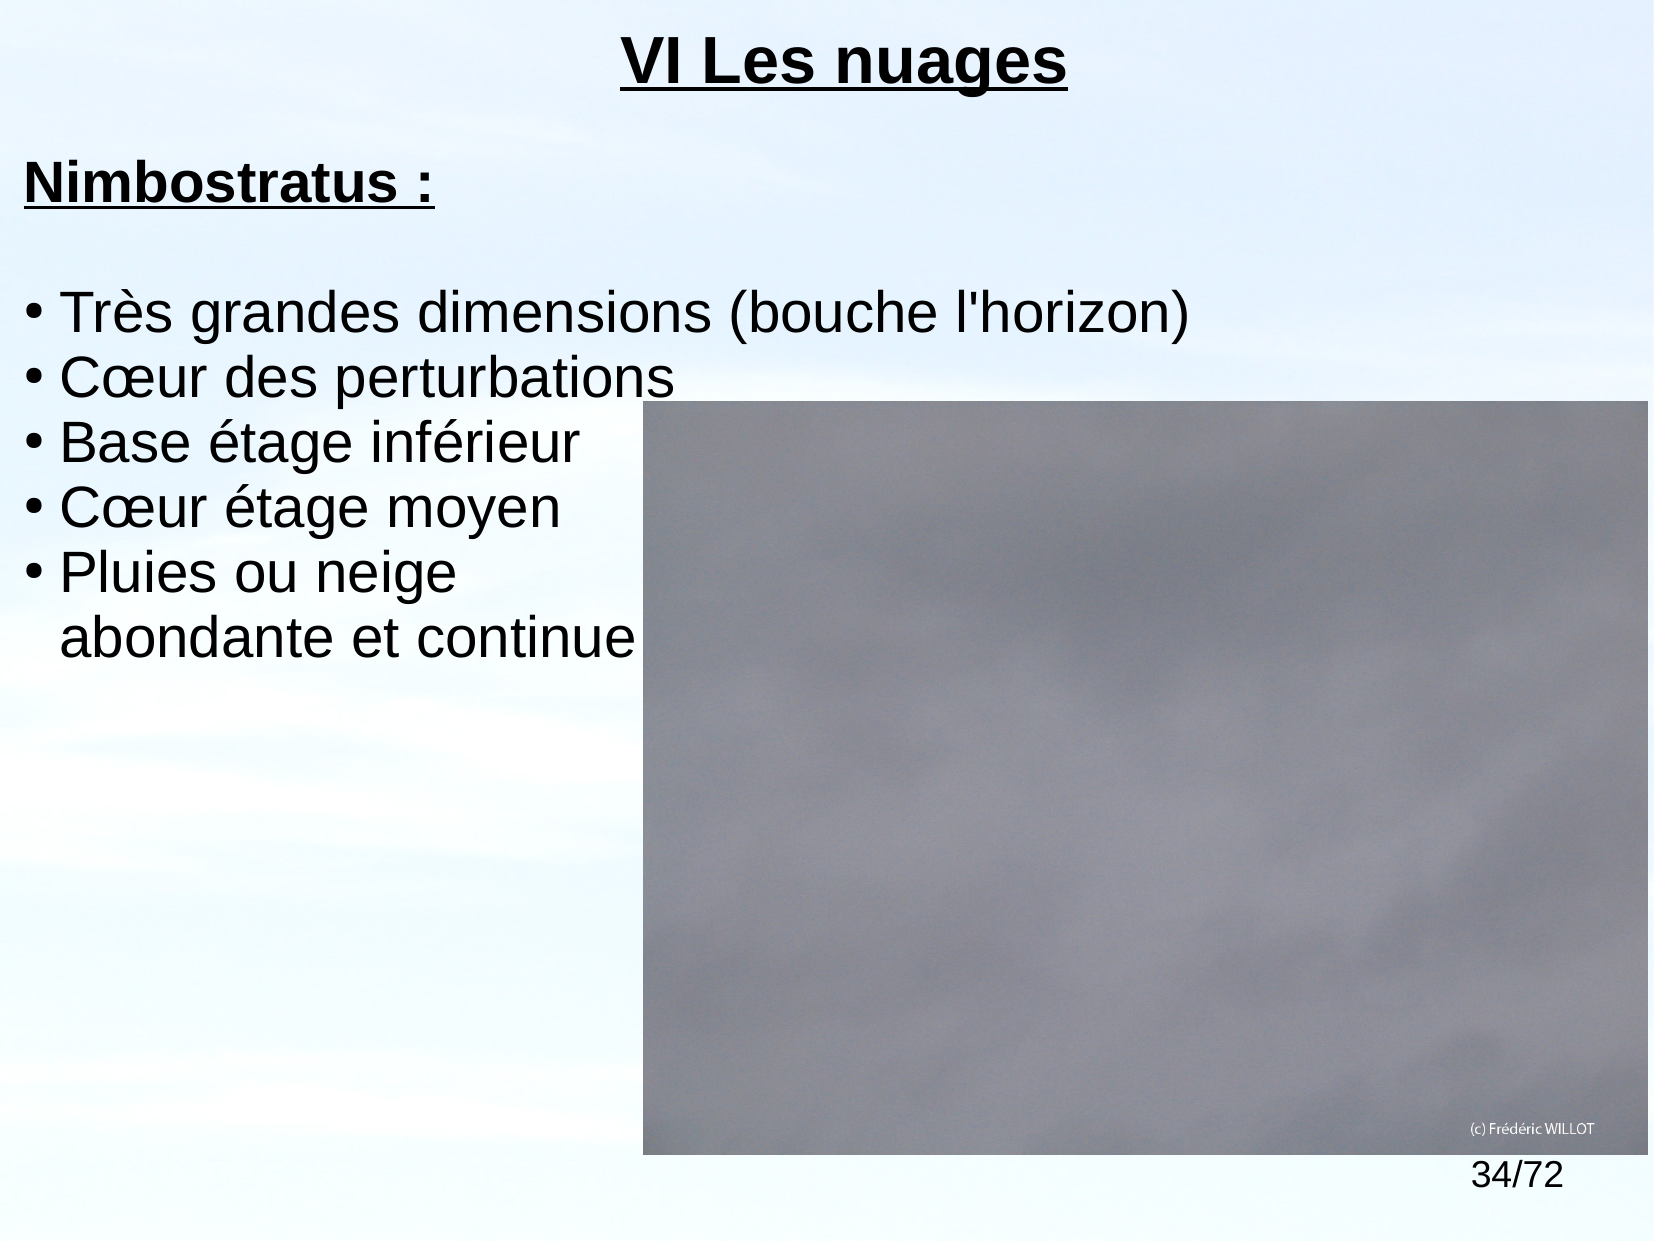

# VI Les nuages
Nimbostratus :
Très grandes dimensions (bouche l'horizon)
Cœur des perturbations
Base étage inférieur
Cœur étage moyen
Pluies ou neige
abondante et continue